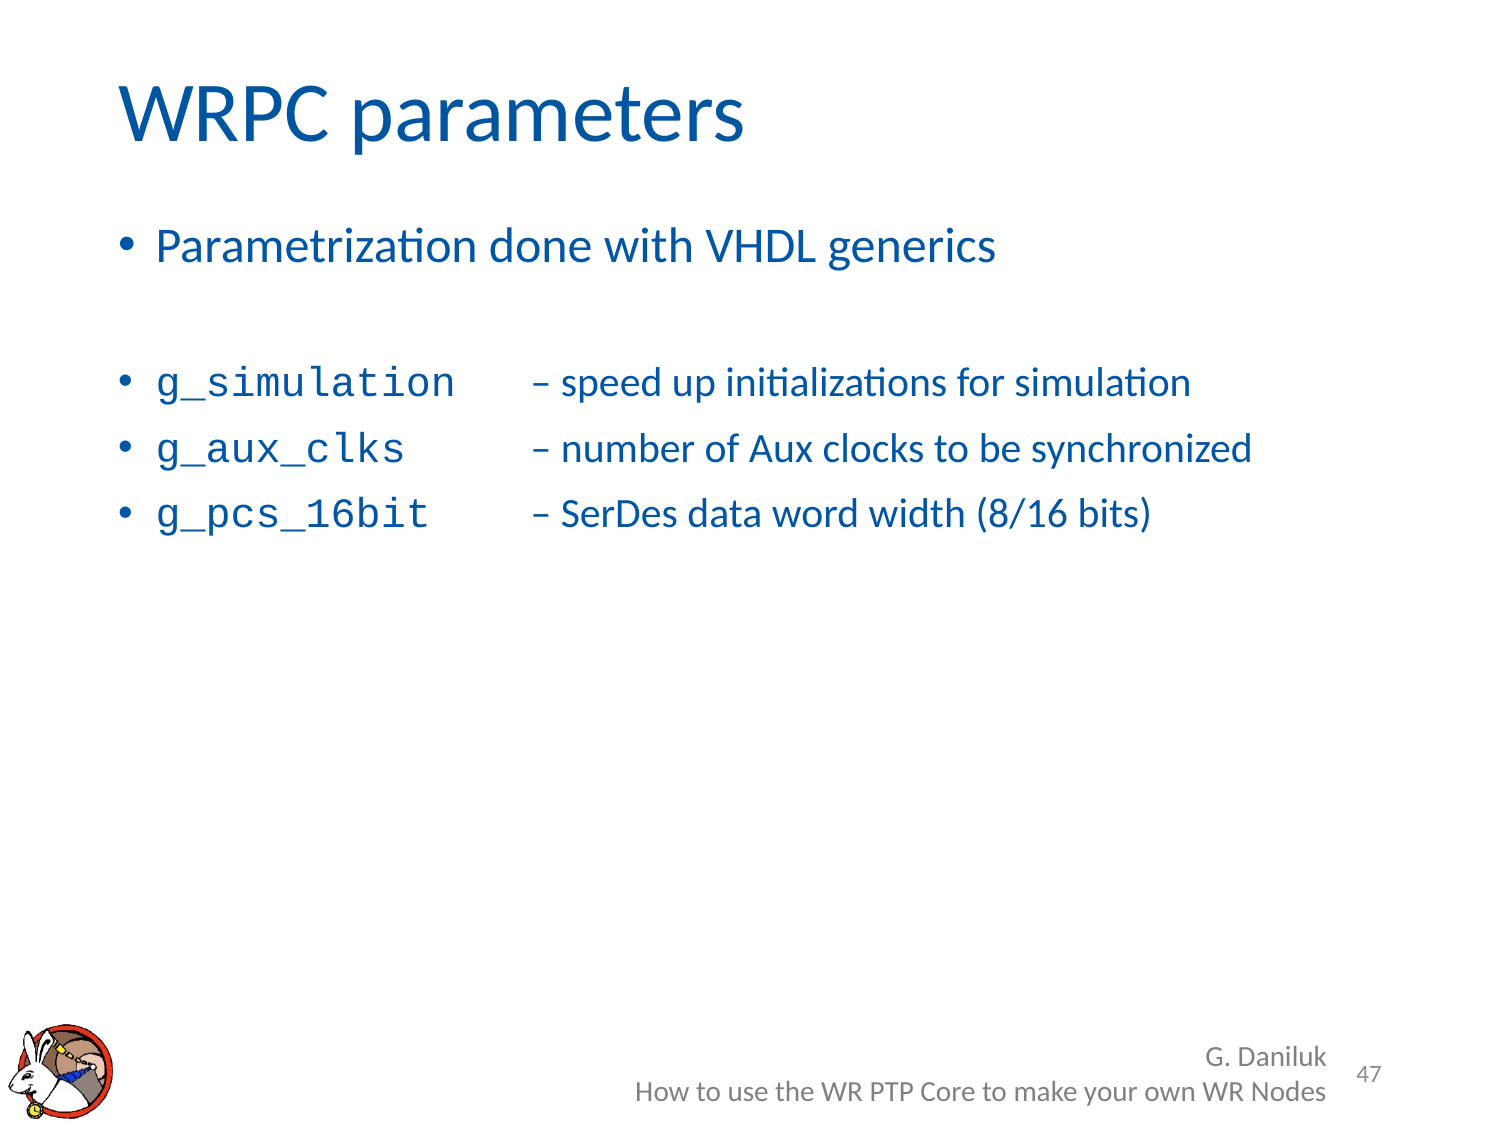

# WRPC parameters
Parametrization done with VHDL generics
g_simulation	– speed up initializations for simulation
g_aux_clks		– number of Aux clocks to be synchronized
g_pcs_16bit 	– SerDes data word width (8/16 bits)
G. Daniluk
How to use the WR PTP Core to make your own WR Nodes